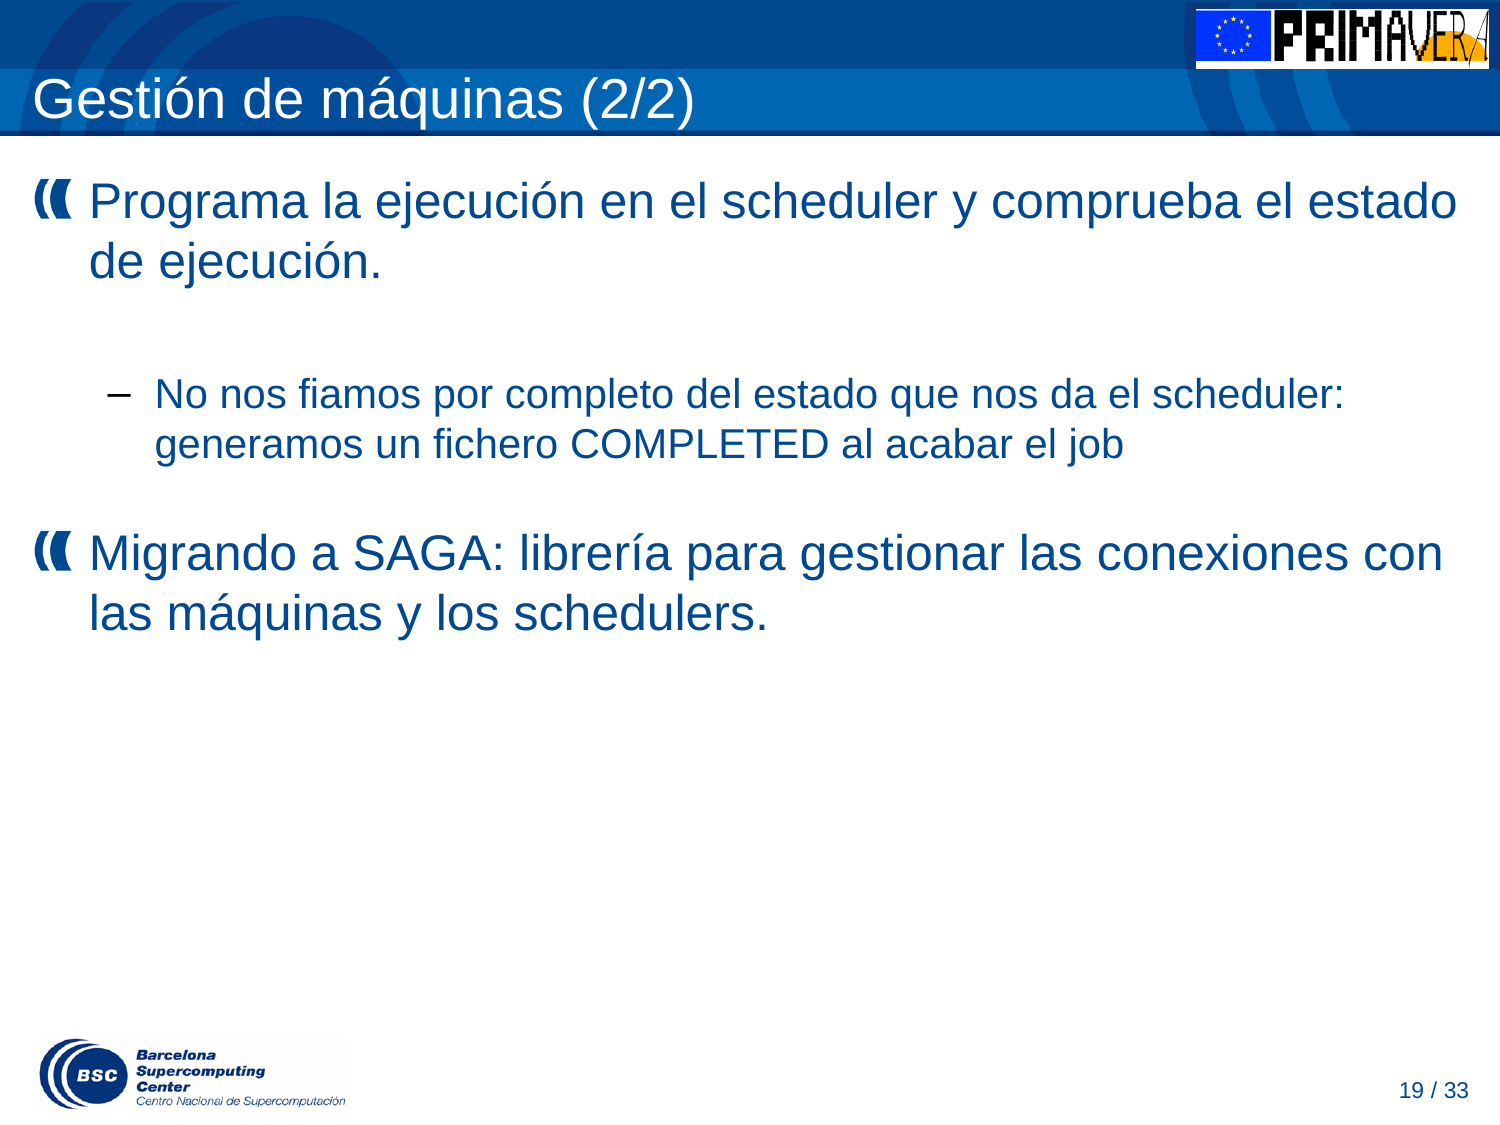

# Gestión de máquinas (2/2)
Programa la ejecución en el scheduler y comprueba el estado de ejecución.
No nos fiamos por completo del estado que nos da el scheduler: generamos un fichero COMPLETED al acabar el job
Migrando a SAGA: librería para gestionar las conexiones con las máquinas y los schedulers.